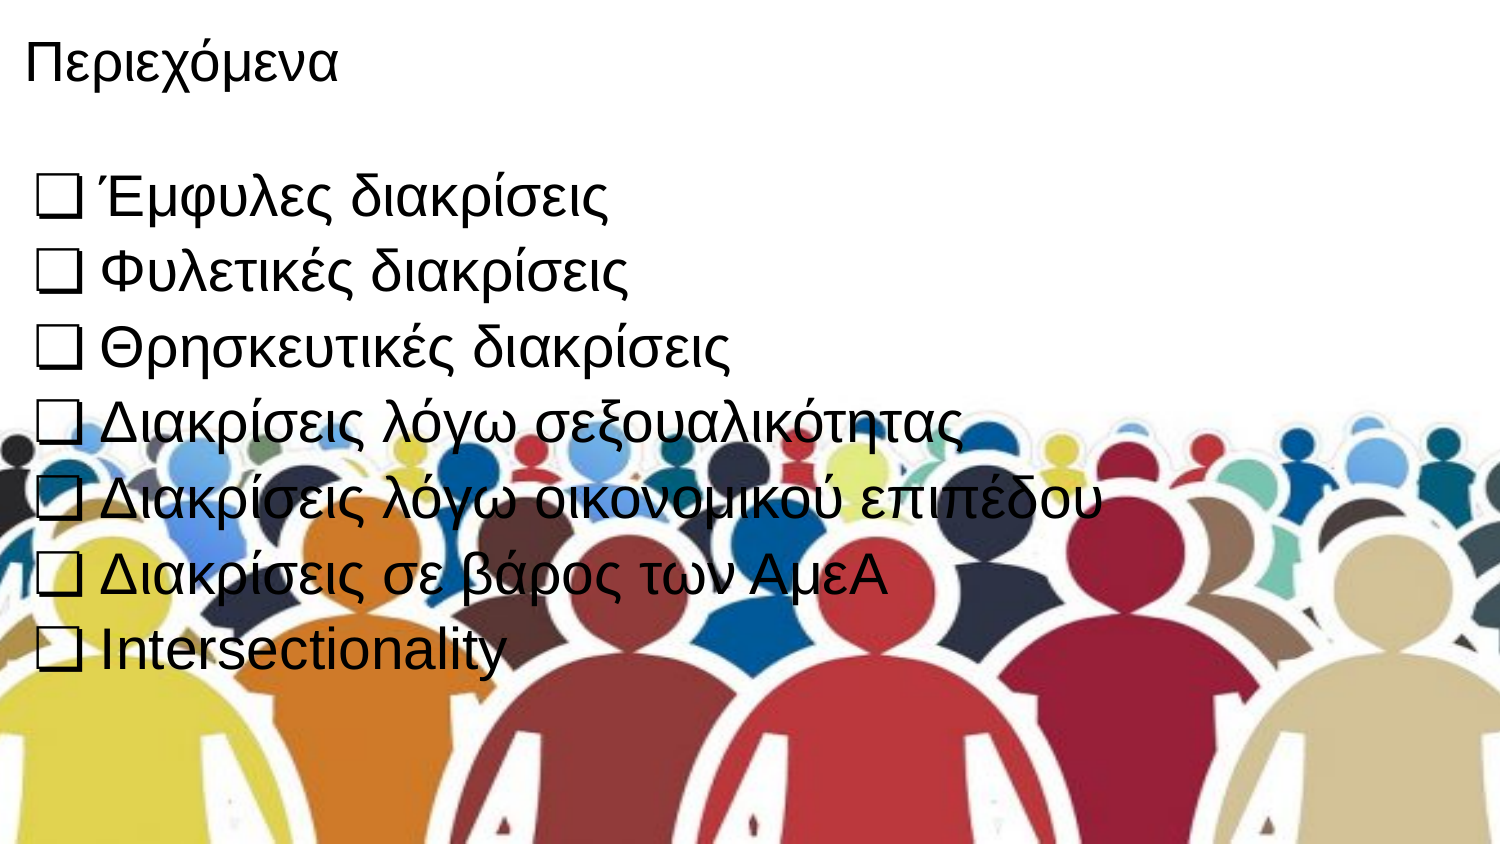

# Περιεχόμενα
Έμφυλες διακρίσεις
Φυλετικές διακρίσεις
Θρησκευτικές διακρίσεις
Διακρίσεις λόγω σεξουαλικότητας
Διακρίσεις λόγω οικονομικού επιπέδου
Διακρίσεις σε βάρος των ΑμεΑ
Intersectionality